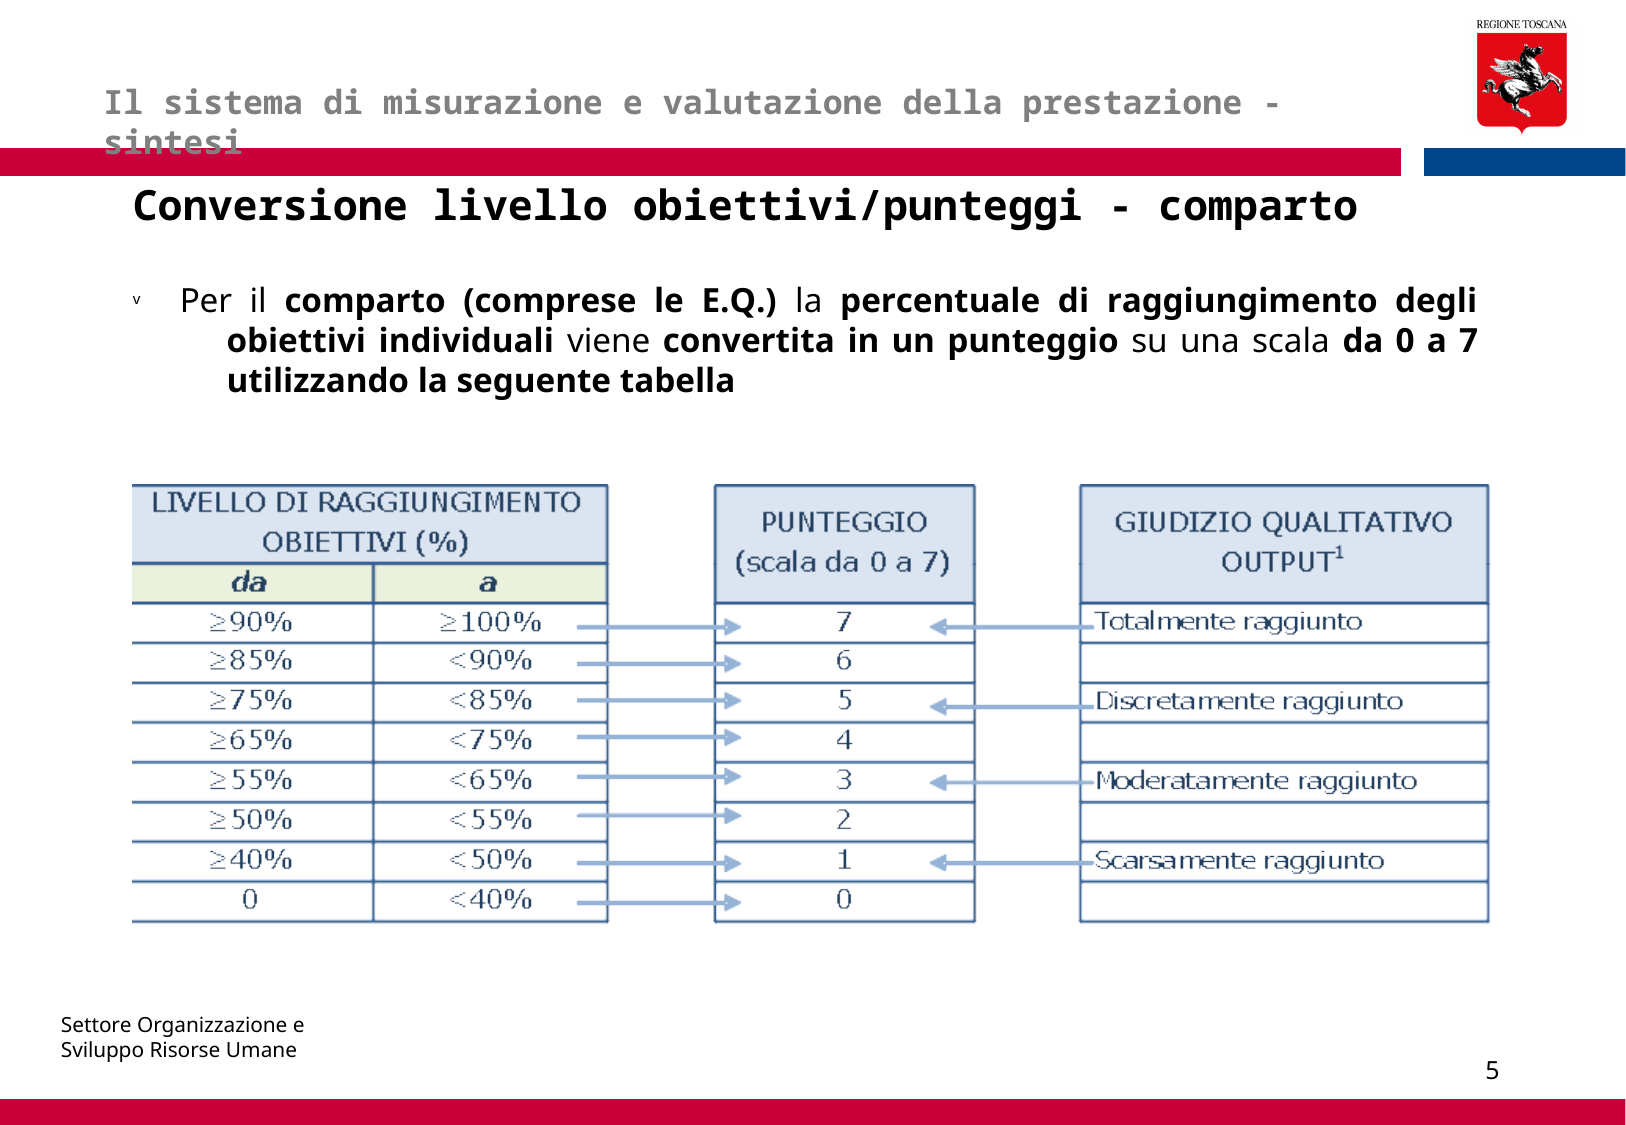

Il sistema di misurazione e valutazione della prestazione - sintesi
# Conversione livello obiettivi/punteggi - comparto
Per il comparto (comprese le E.Q.) la percentuale di raggiungimento degli obiettivi individuali viene convertita in un punteggio su una scala da 0 a 7 utilizzando la seguente tabella
Settore Organizzazione e
Sviluppo Risorse Umane